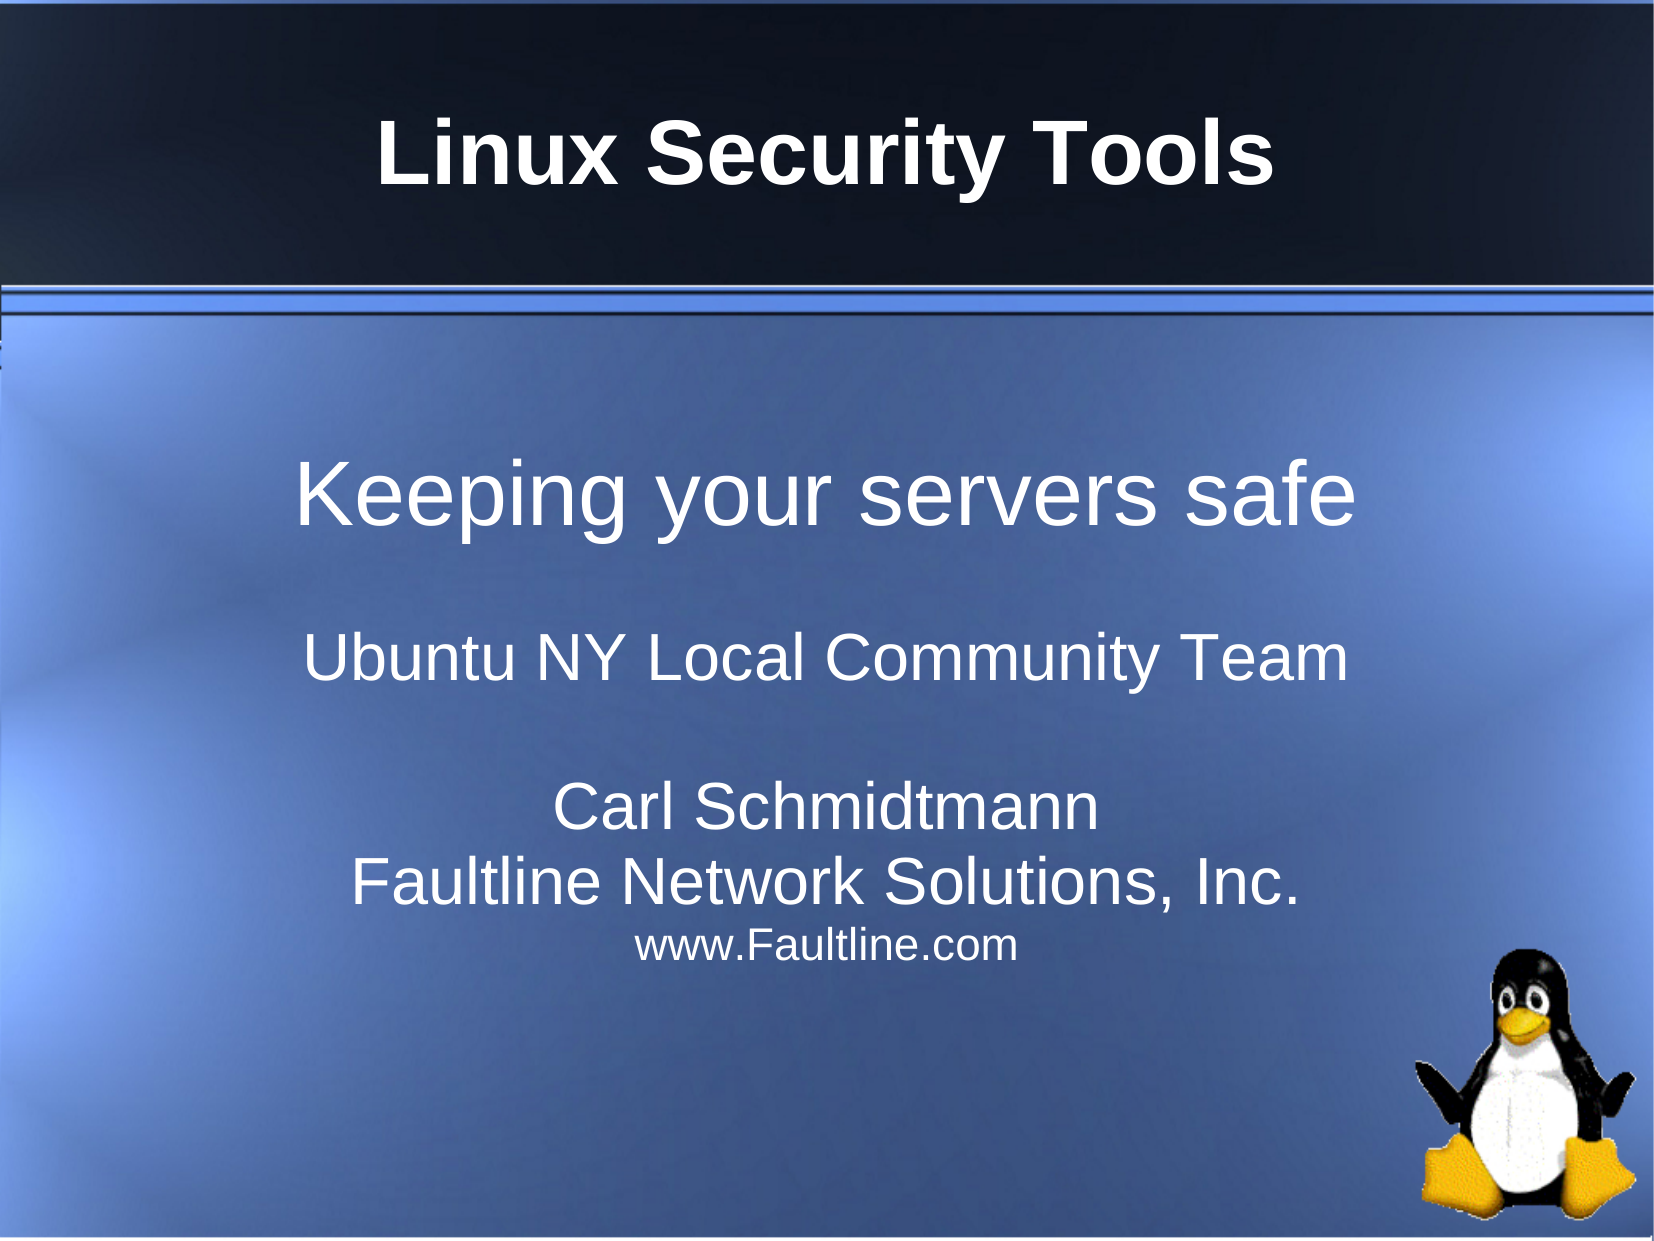

# Linux Security Tools
Keeping your servers safe
Ubuntu NY Local Community Team
Carl Schmidtmann
Faultline Network Solutions, Inc.
www.Faultline.com